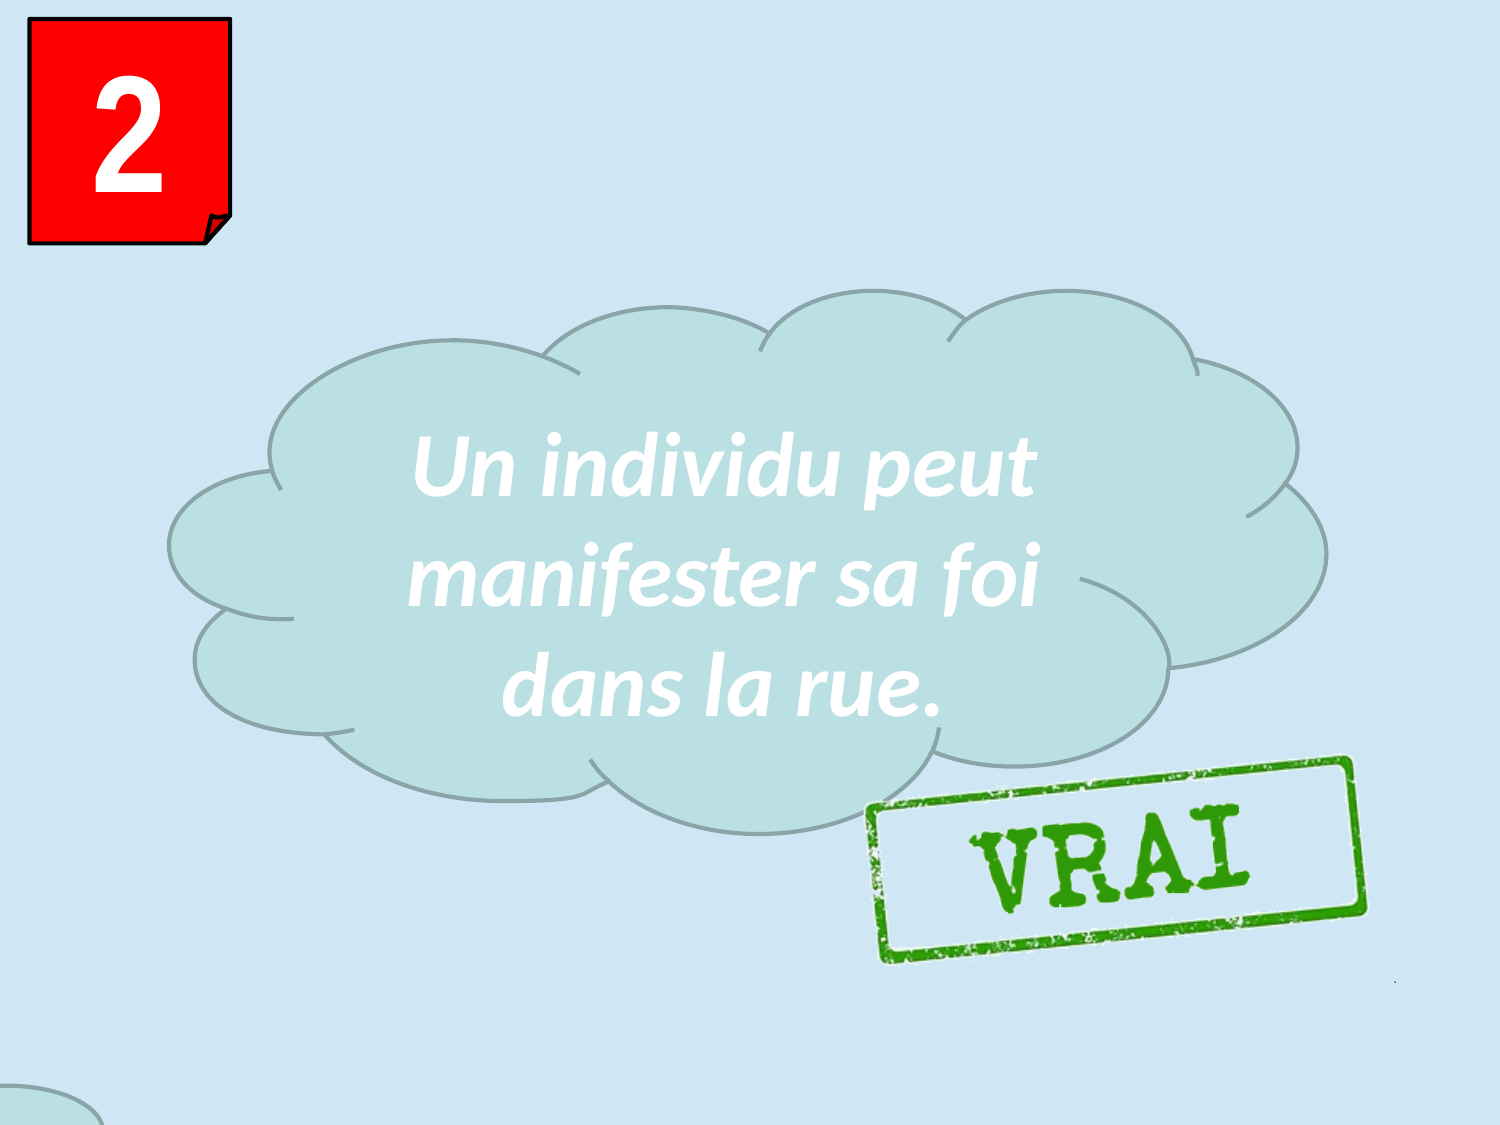

2
Un individu peut manifester sa foi dans la rue.